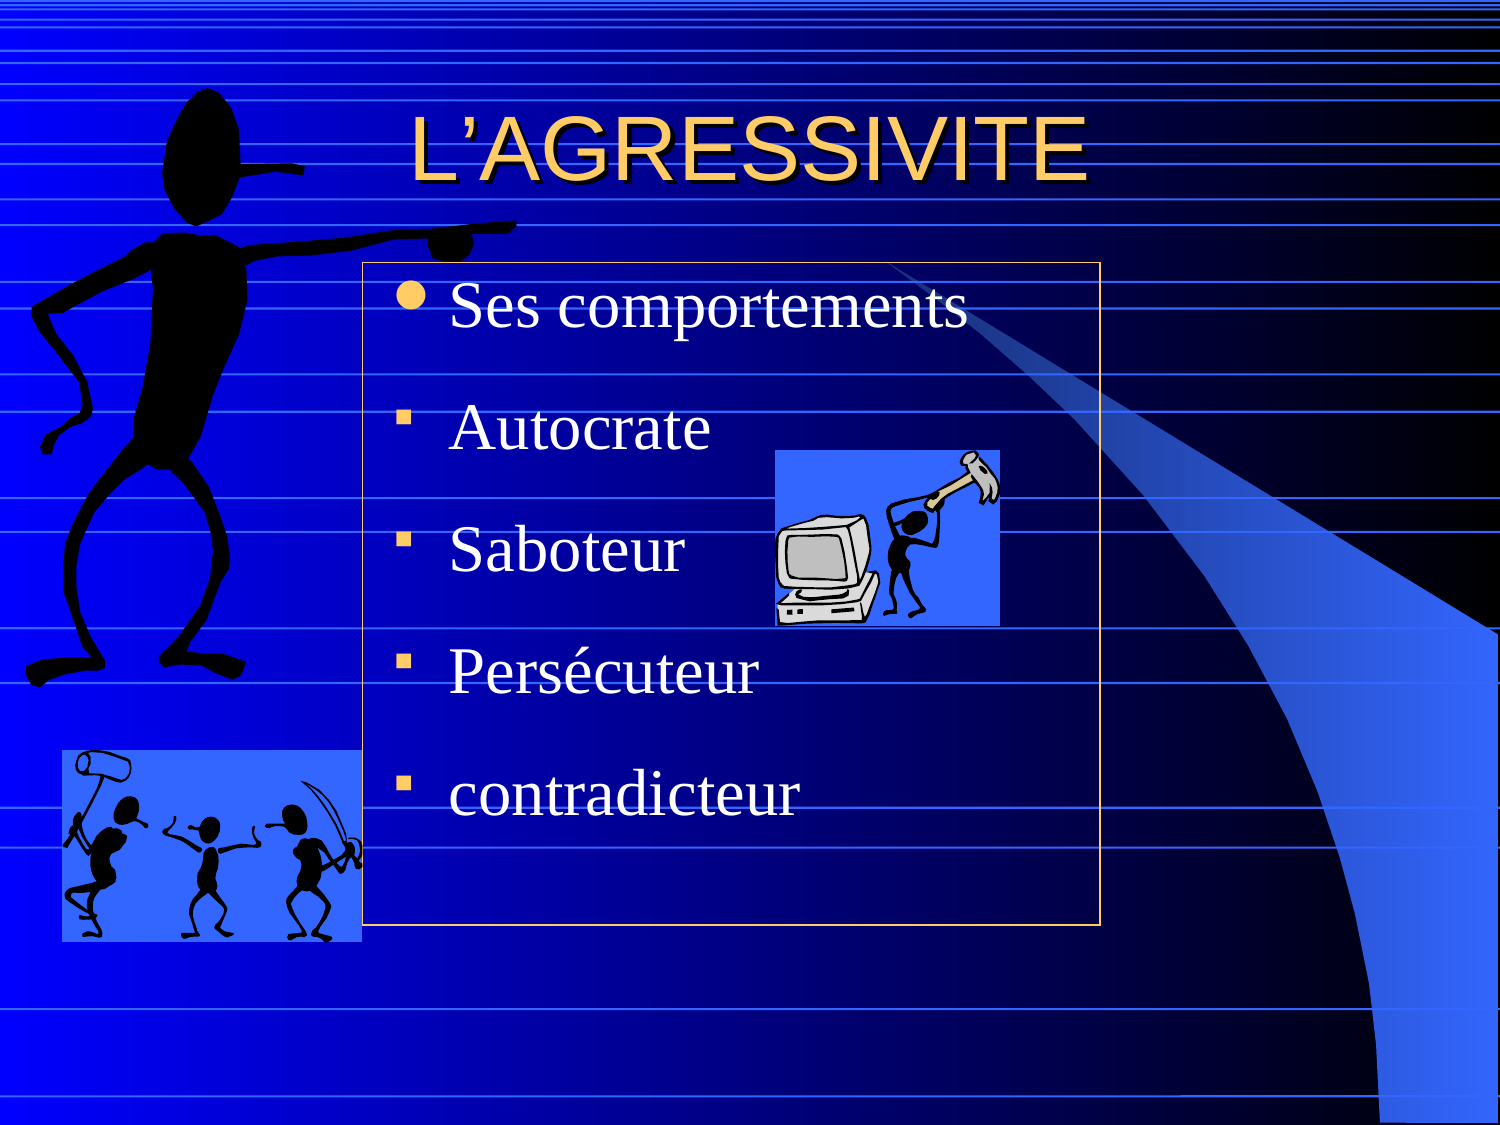

# L’AGRESSIVITE
Ses comportements
Autocrate
Saboteur
Persécuteur
contradicteur